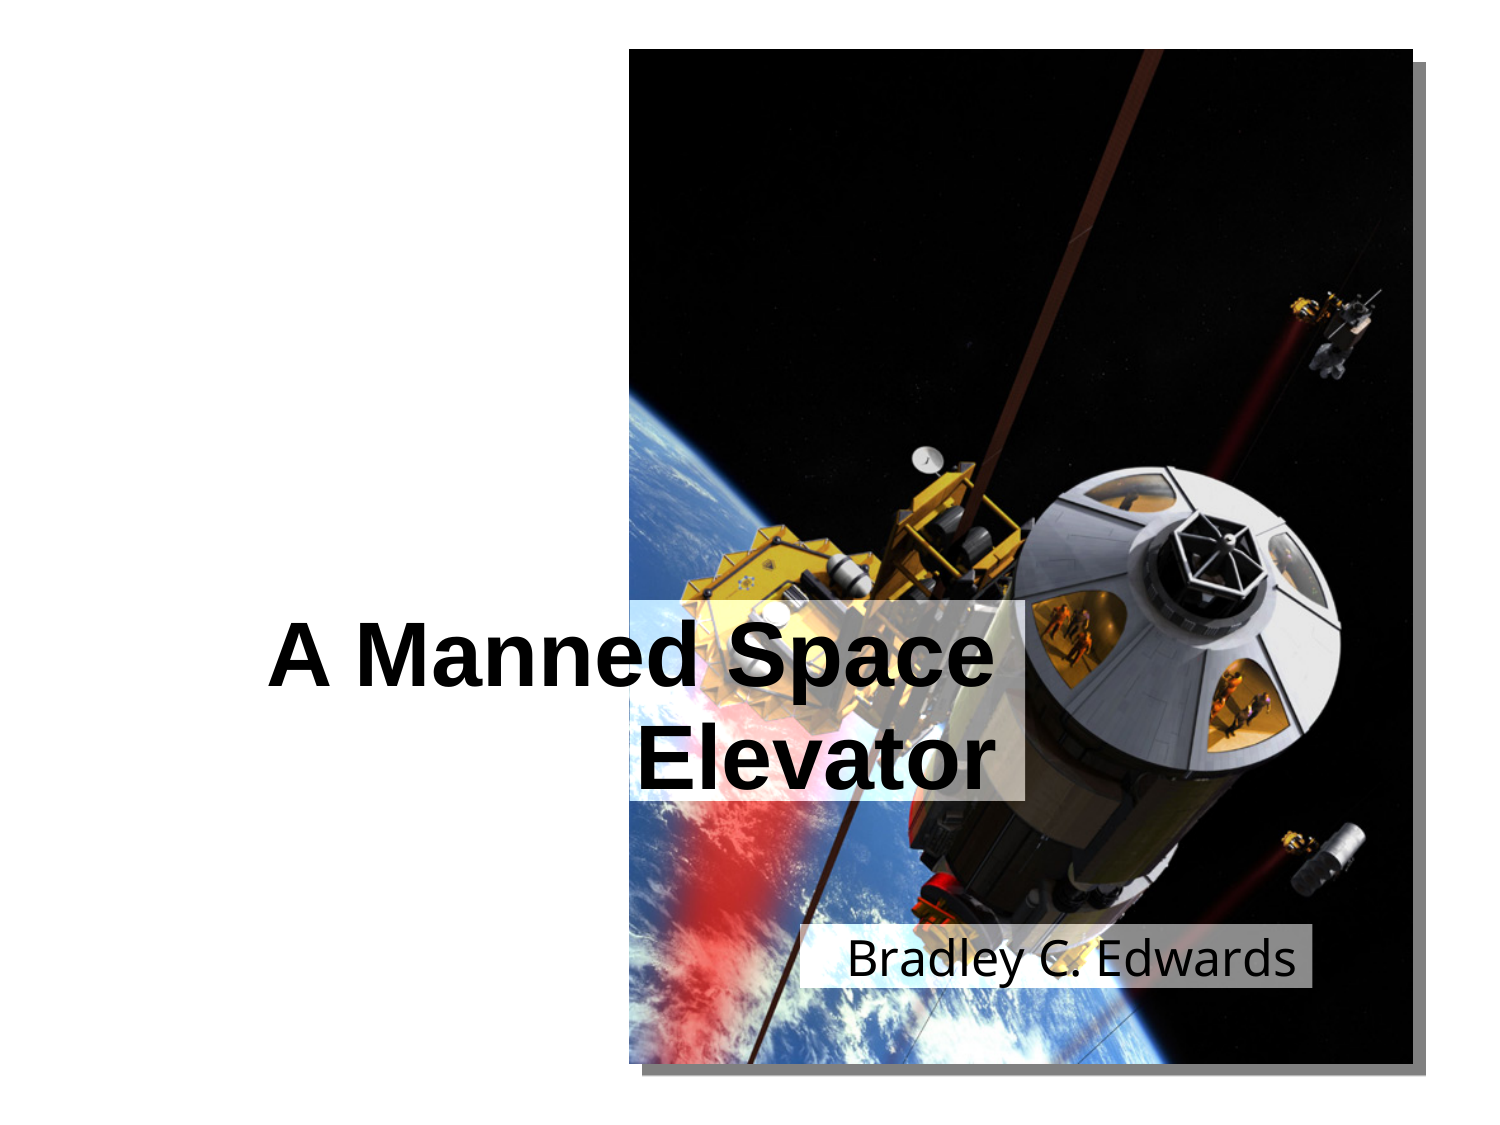

# A Manned Space Elevator
Bradley C. Edwards